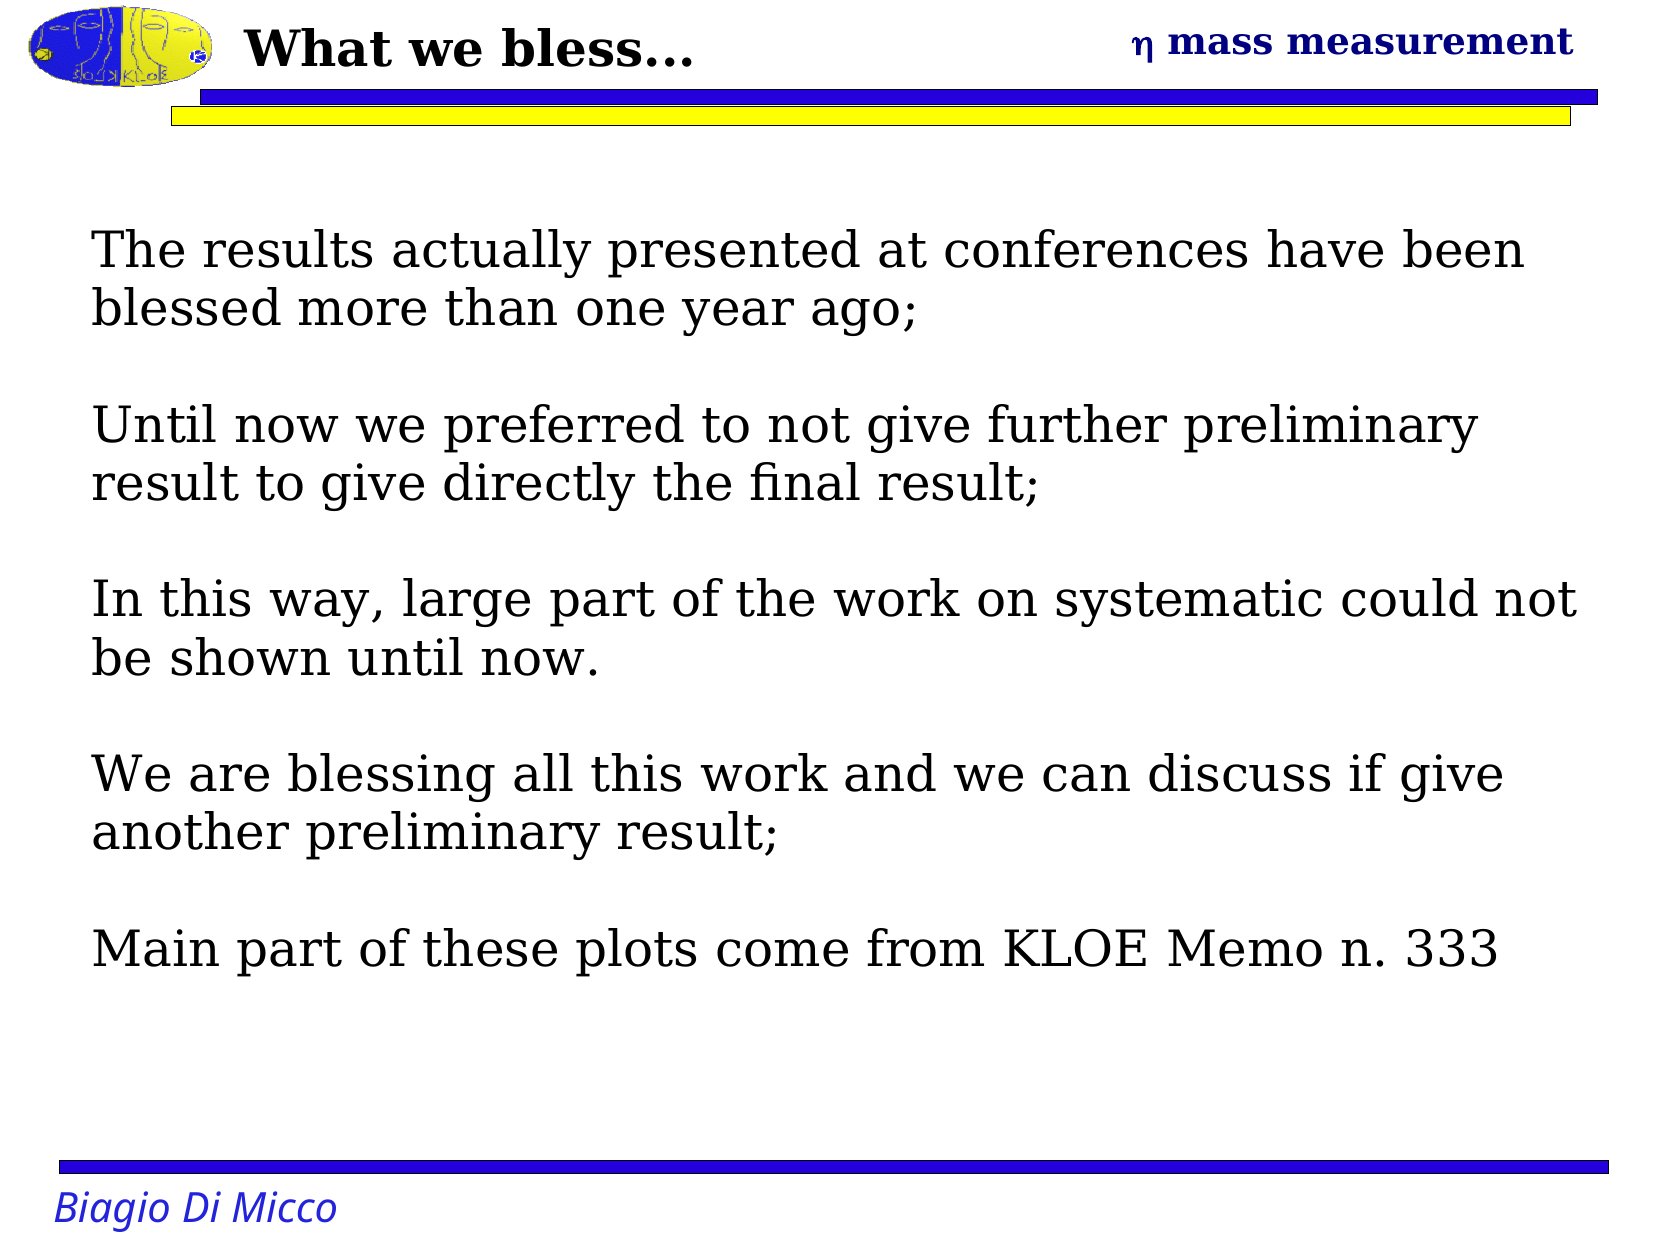

What we bless...
The results actually presented at conferences have been
blessed more than one year ago;
Until now we preferred to not give further preliminary
result to give directly the final result;
In this way, large part of the work on systematic could not be shown until now.
We are blessing all this work and we can discuss if give another preliminary result;
Main part of these plots come from KLOE Memo n. 333